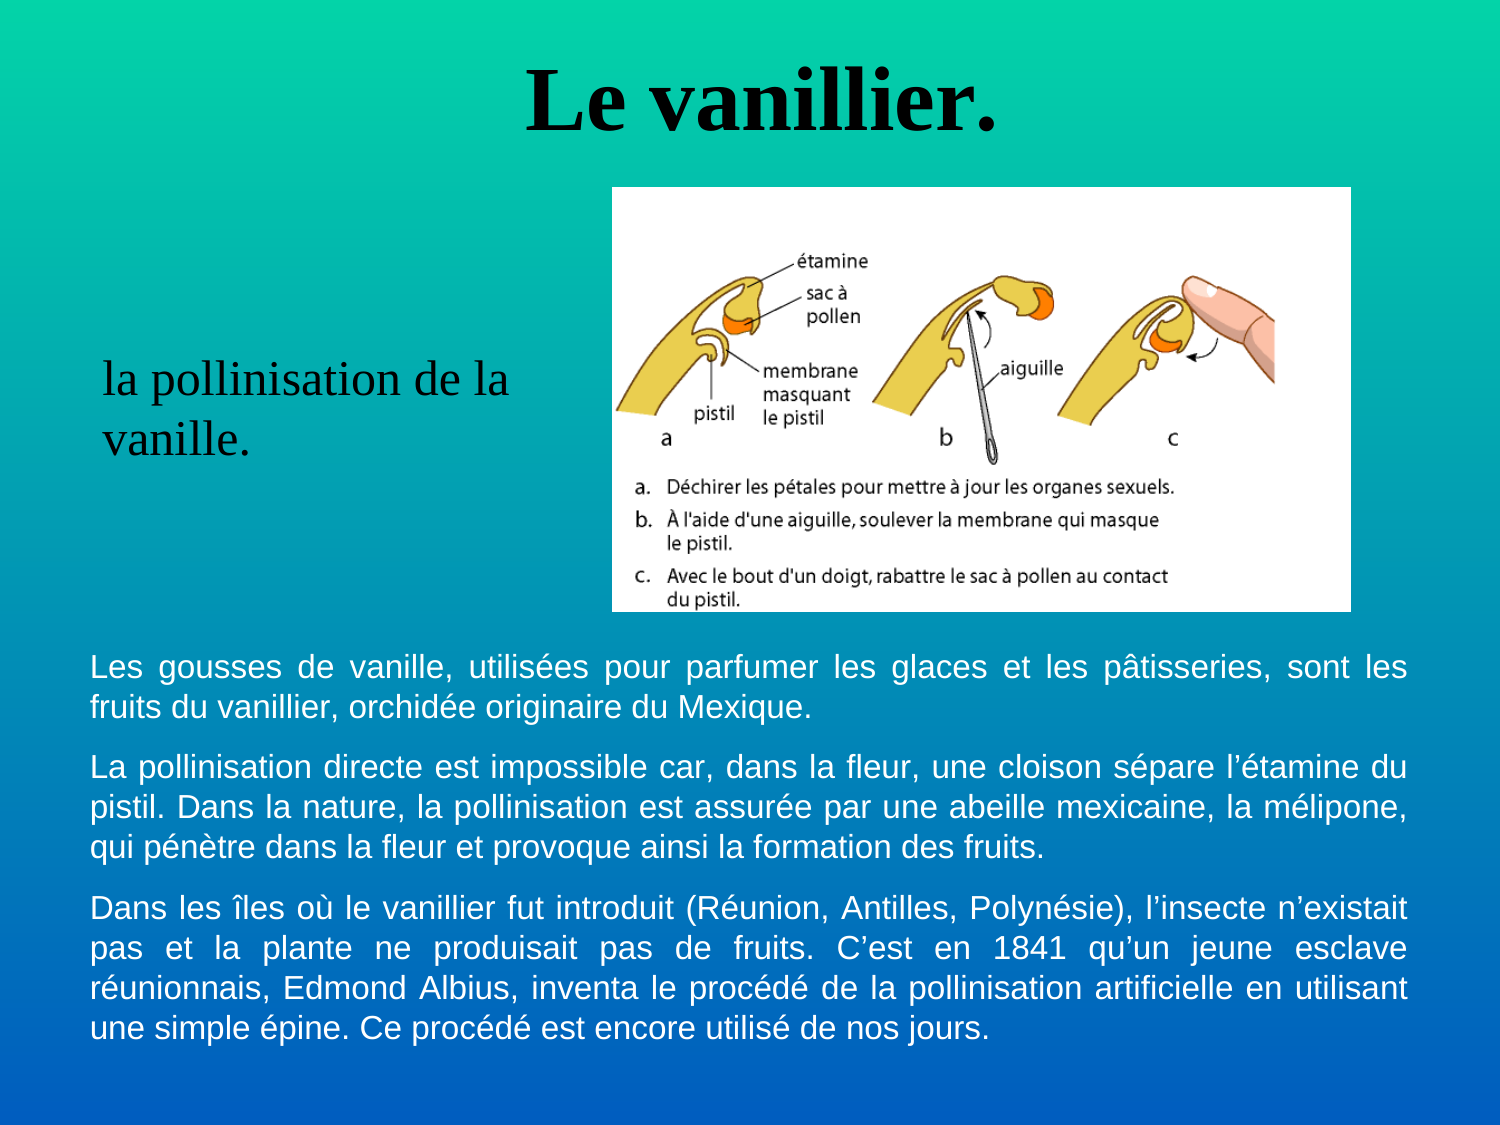

Le vanillier.
la pollinisation de la vanille.
Les gousses de vanille, utilisées pour parfumer les glaces et les pâtisseries, sont les fruits du vanillier, orchidée originaire du Mexique.
La pollinisation directe est impossible car, dans la fleur, une cloison sépare l’étamine du pistil. Dans la nature, la pollinisation est assurée par une abeille mexicaine, la mélipone, qui pénètre dans la fleur et provoque ainsi la formation des fruits.
Dans les îles où le vanillier fut introduit (Réunion, Antilles, Polynésie), l’insecte n’existait pas et la plante ne produisait pas de fruits. C’est en 1841 qu’un jeune esclave réunionnais, Edmond Albius, inventa le procédé de la pollinisation artificielle en utilisant une simple épine. Ce procédé est encore utilisé de nos jours.